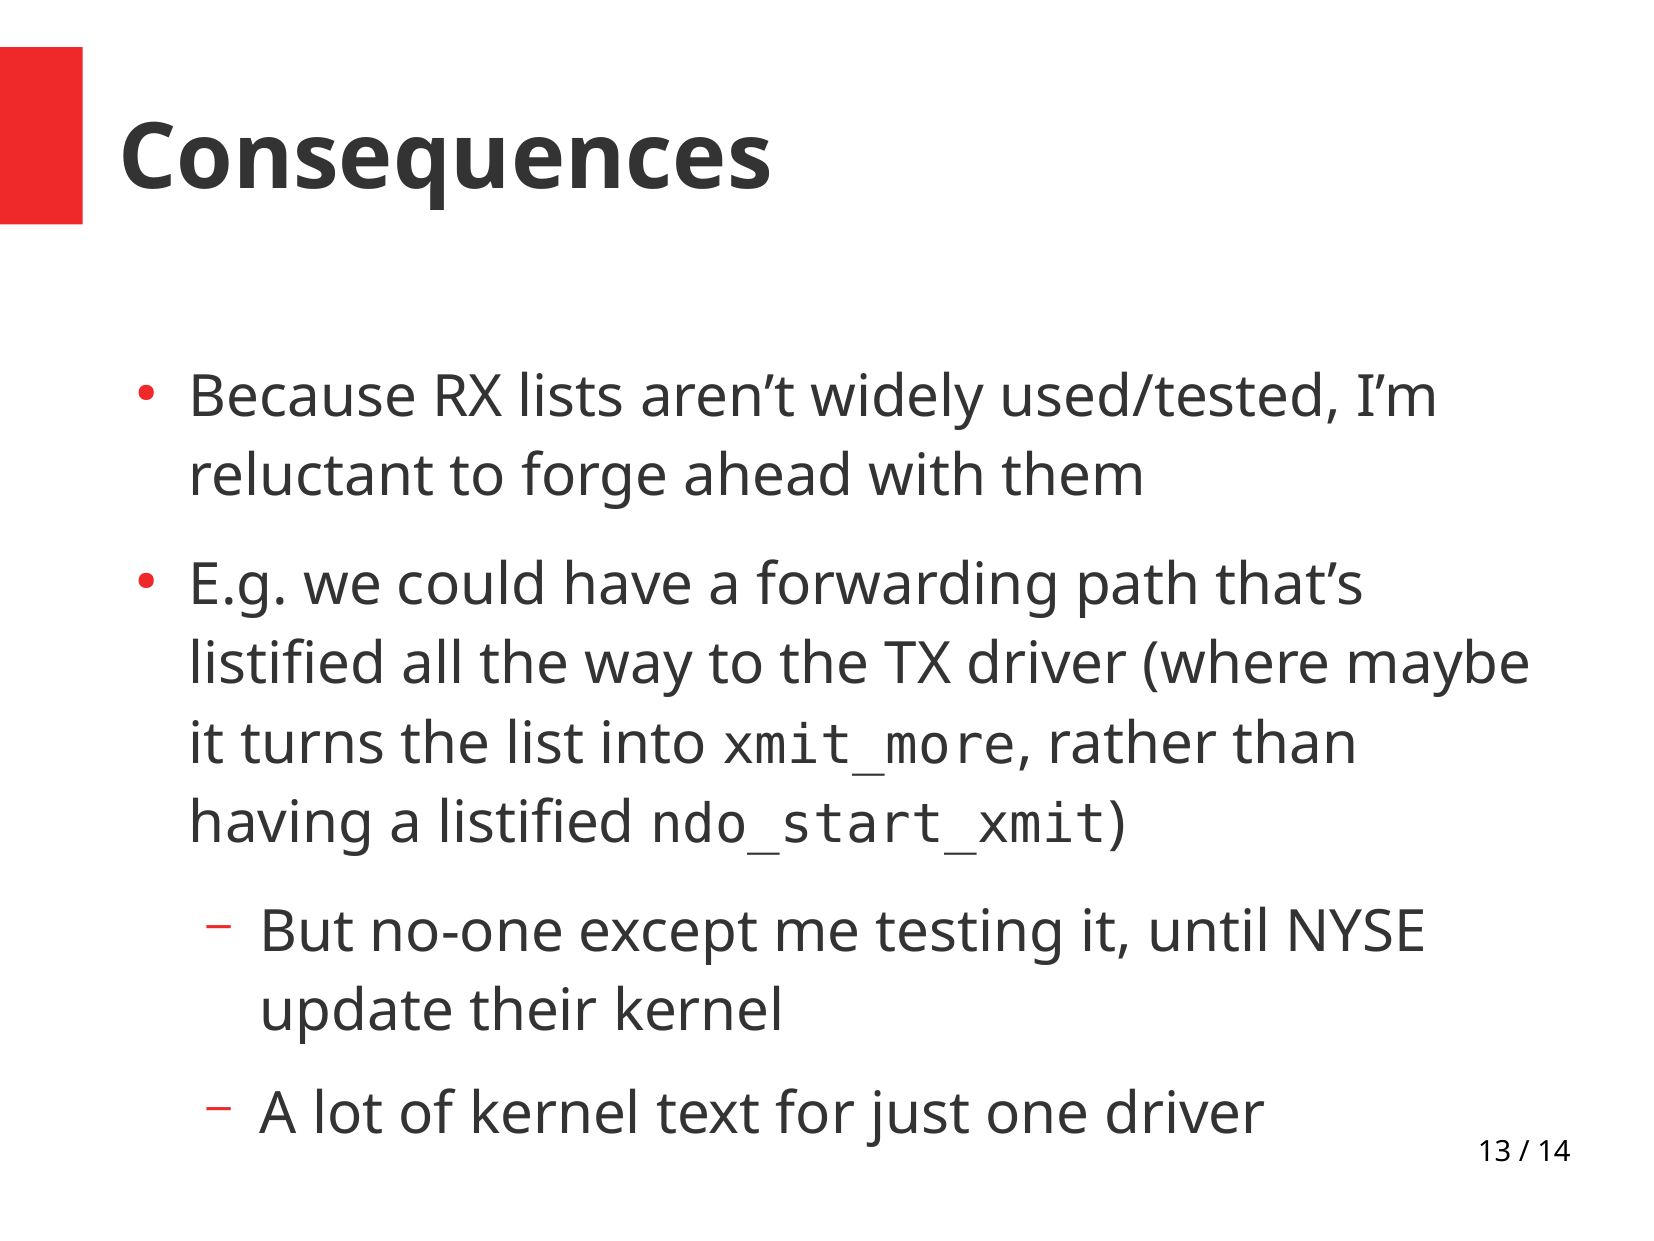

# Consequences
Because RX lists aren’t widely used/tested, I’m reluctant to forge ahead with them
E.g. we could have a forwarding path that’s listified all the way to the TX driver (where maybe it turns the list into xmit_more, rather than having a listified ndo_start_xmit)
But no-one except me testing it, until NYSE update their kernel
A lot of kernel text for just one driver
13